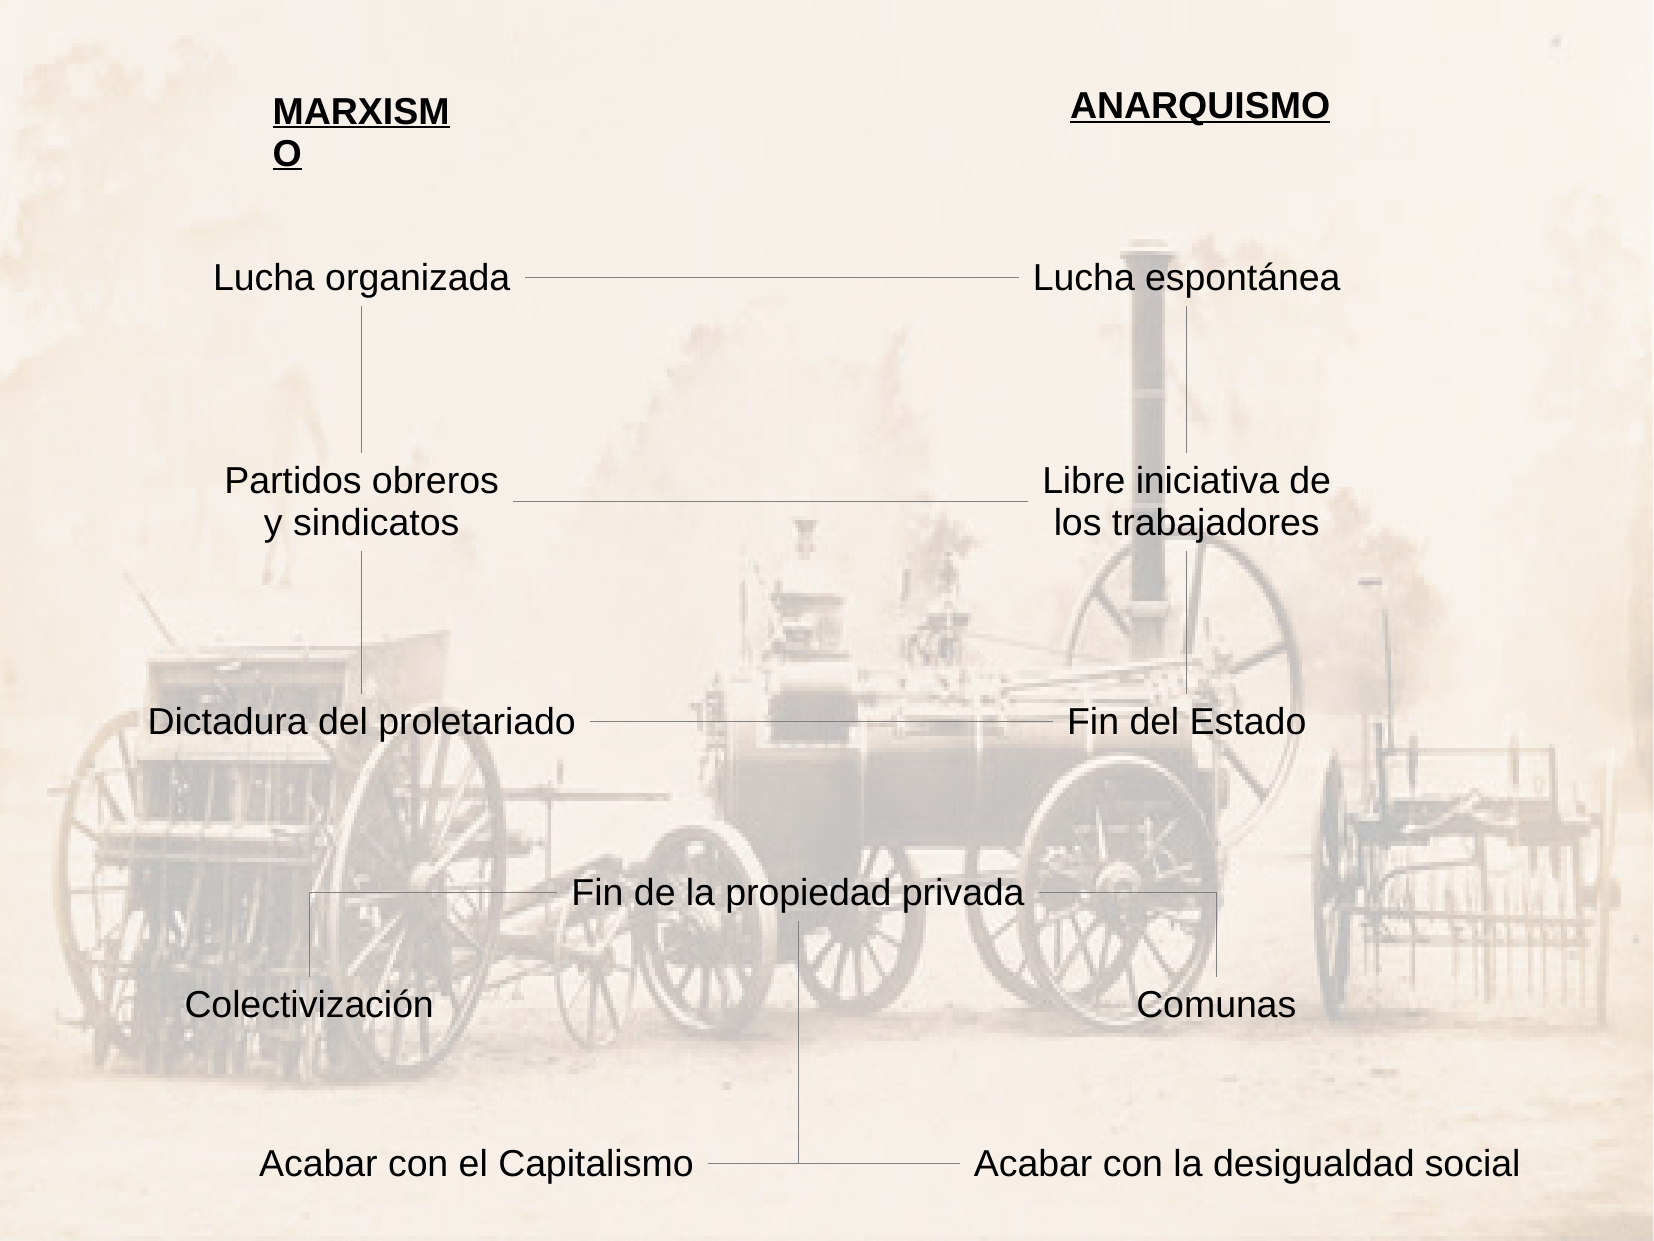

ANARQUISMO
MARXISMO
Lucha organizada
Lucha espontánea
Partidos obreros
y sindicatos
Libre iniciativa de
los trabajadores
Dictadura del proletariado
Fin del Estado
Fin de la propiedad privada
Colectivización
Comunas
Acabar con el Capitalismo
Acabar con la desigualdad social